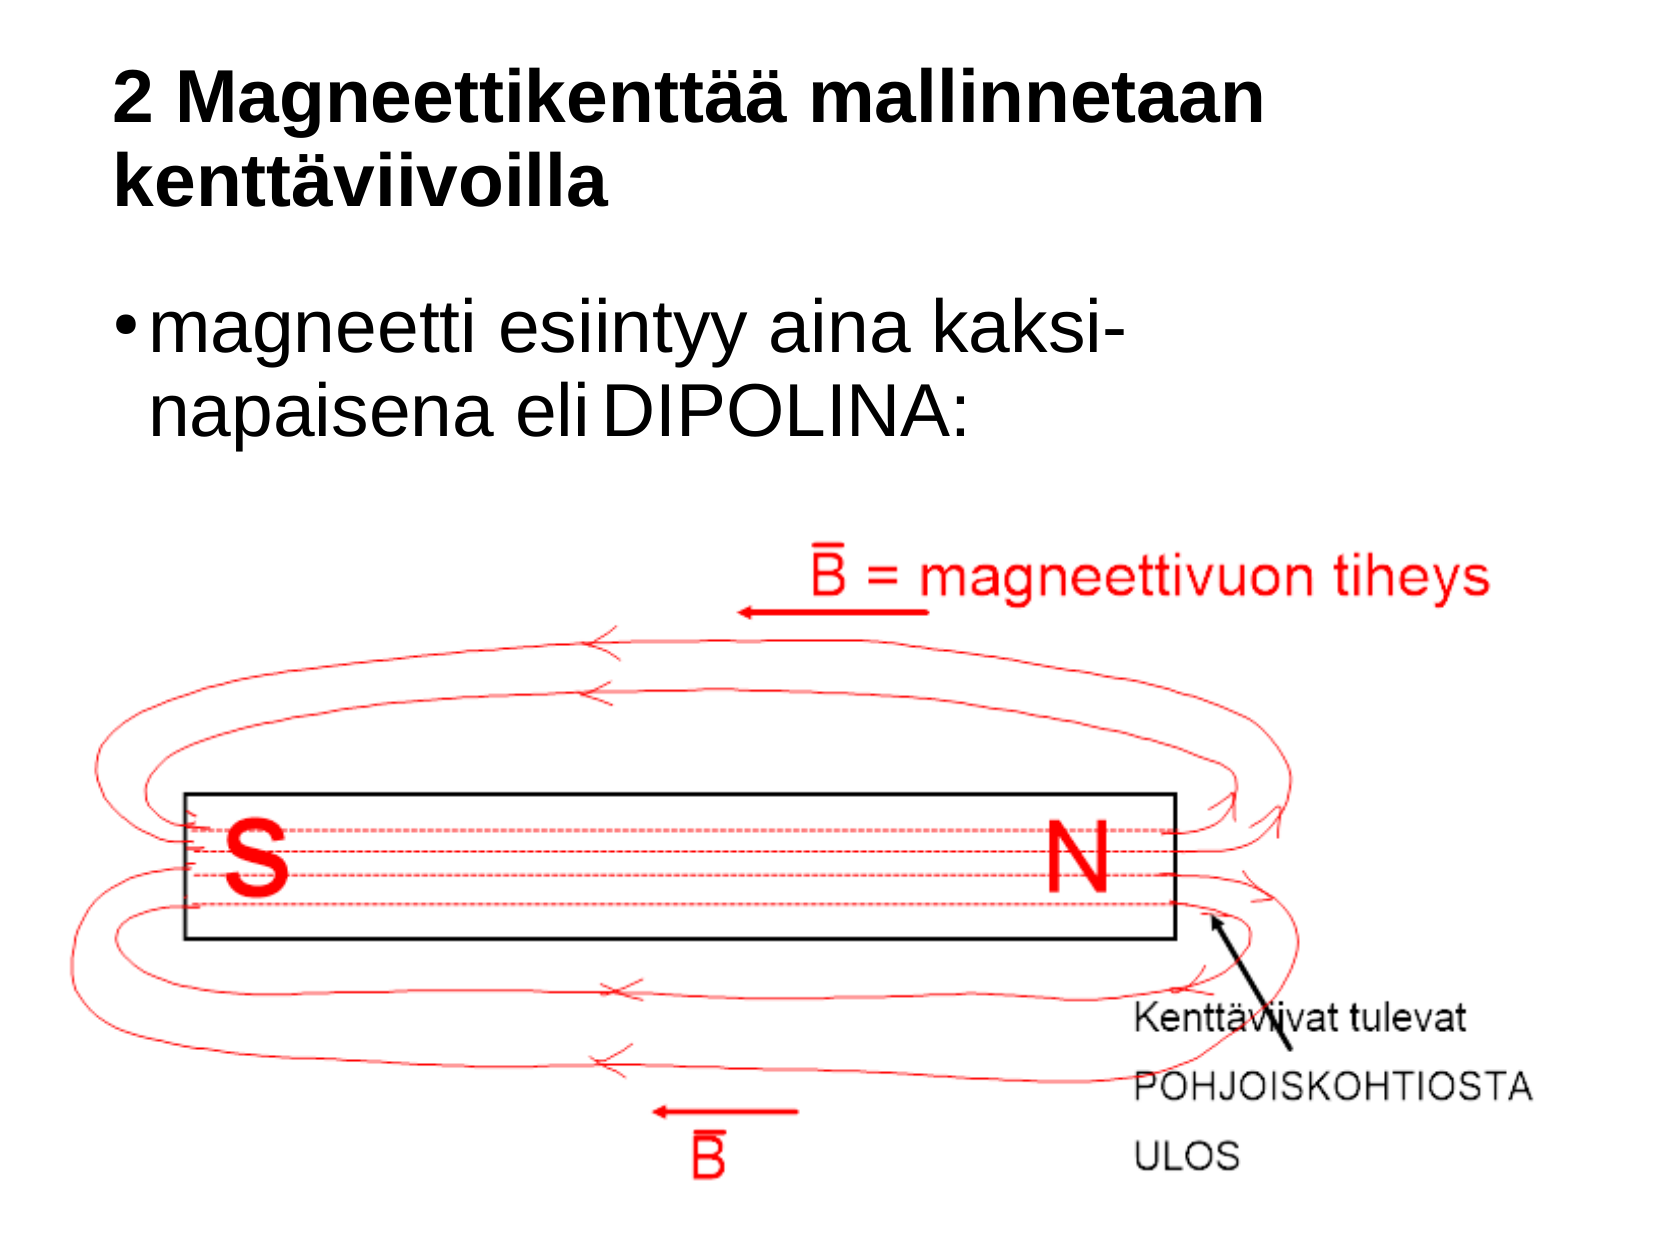

2 Magneettikenttää mallinnetaan kenttäviivoilla
magneetti esiintyy aina kaksi-napaisena eli DIPOLINA: